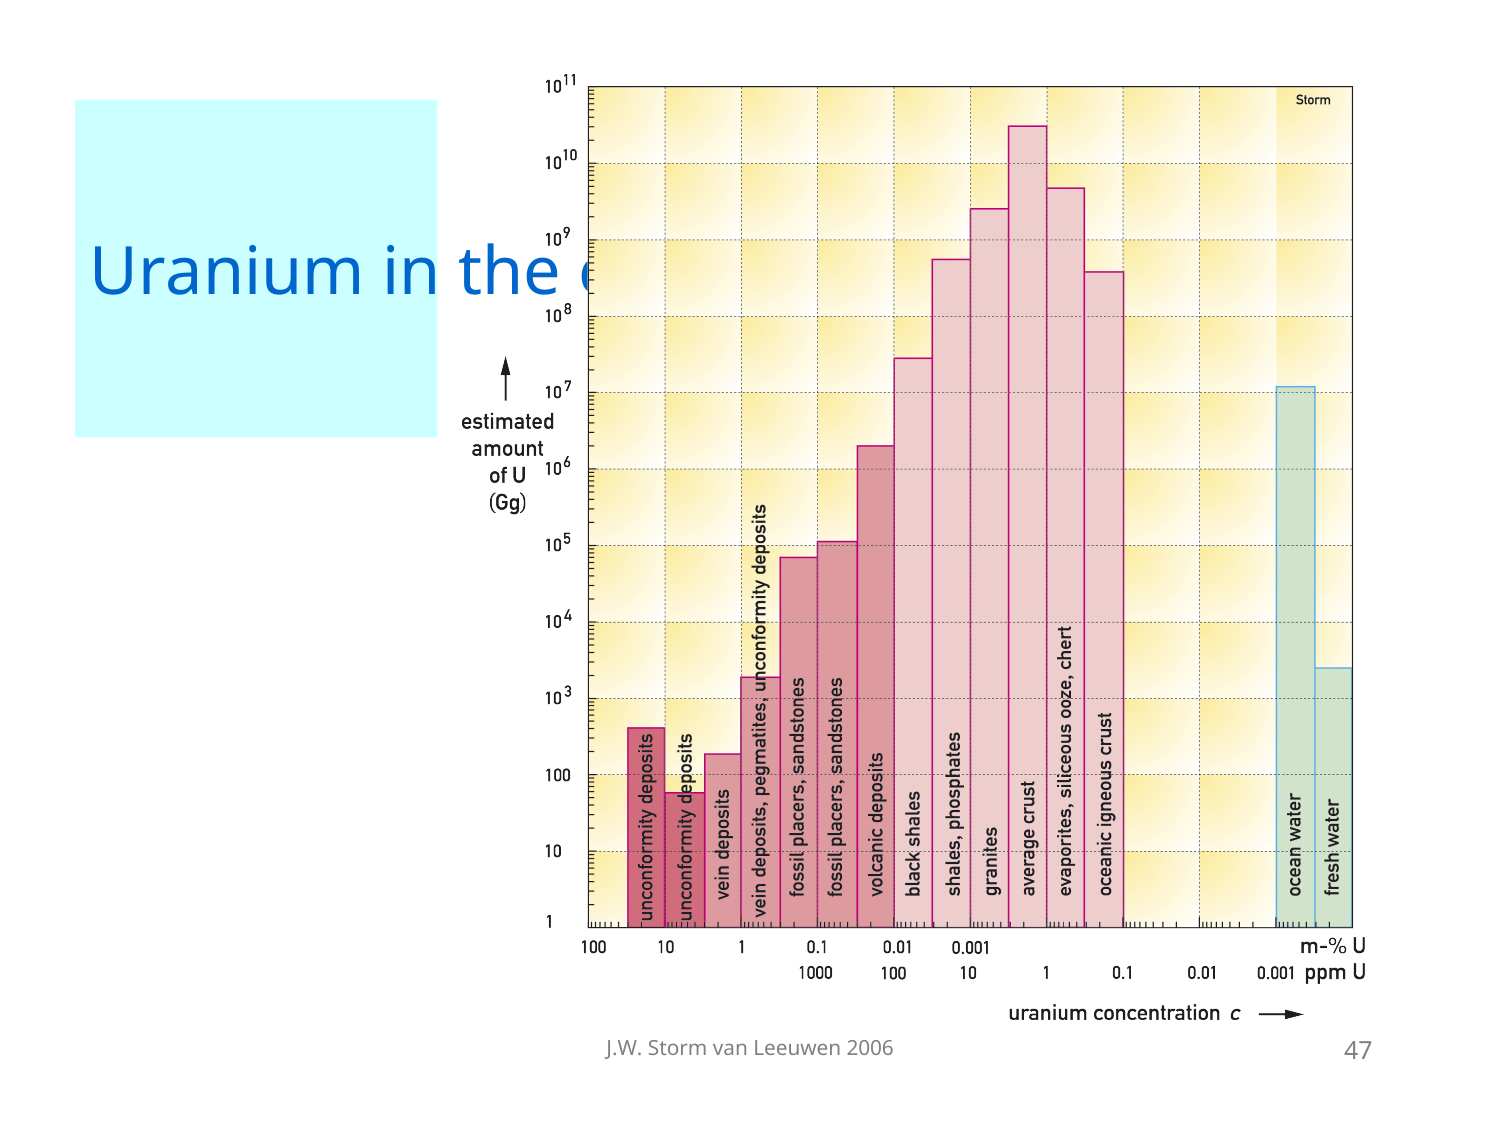

Uranium in the earth’s crust
J.W. Storm van Leeuwen 2006
47